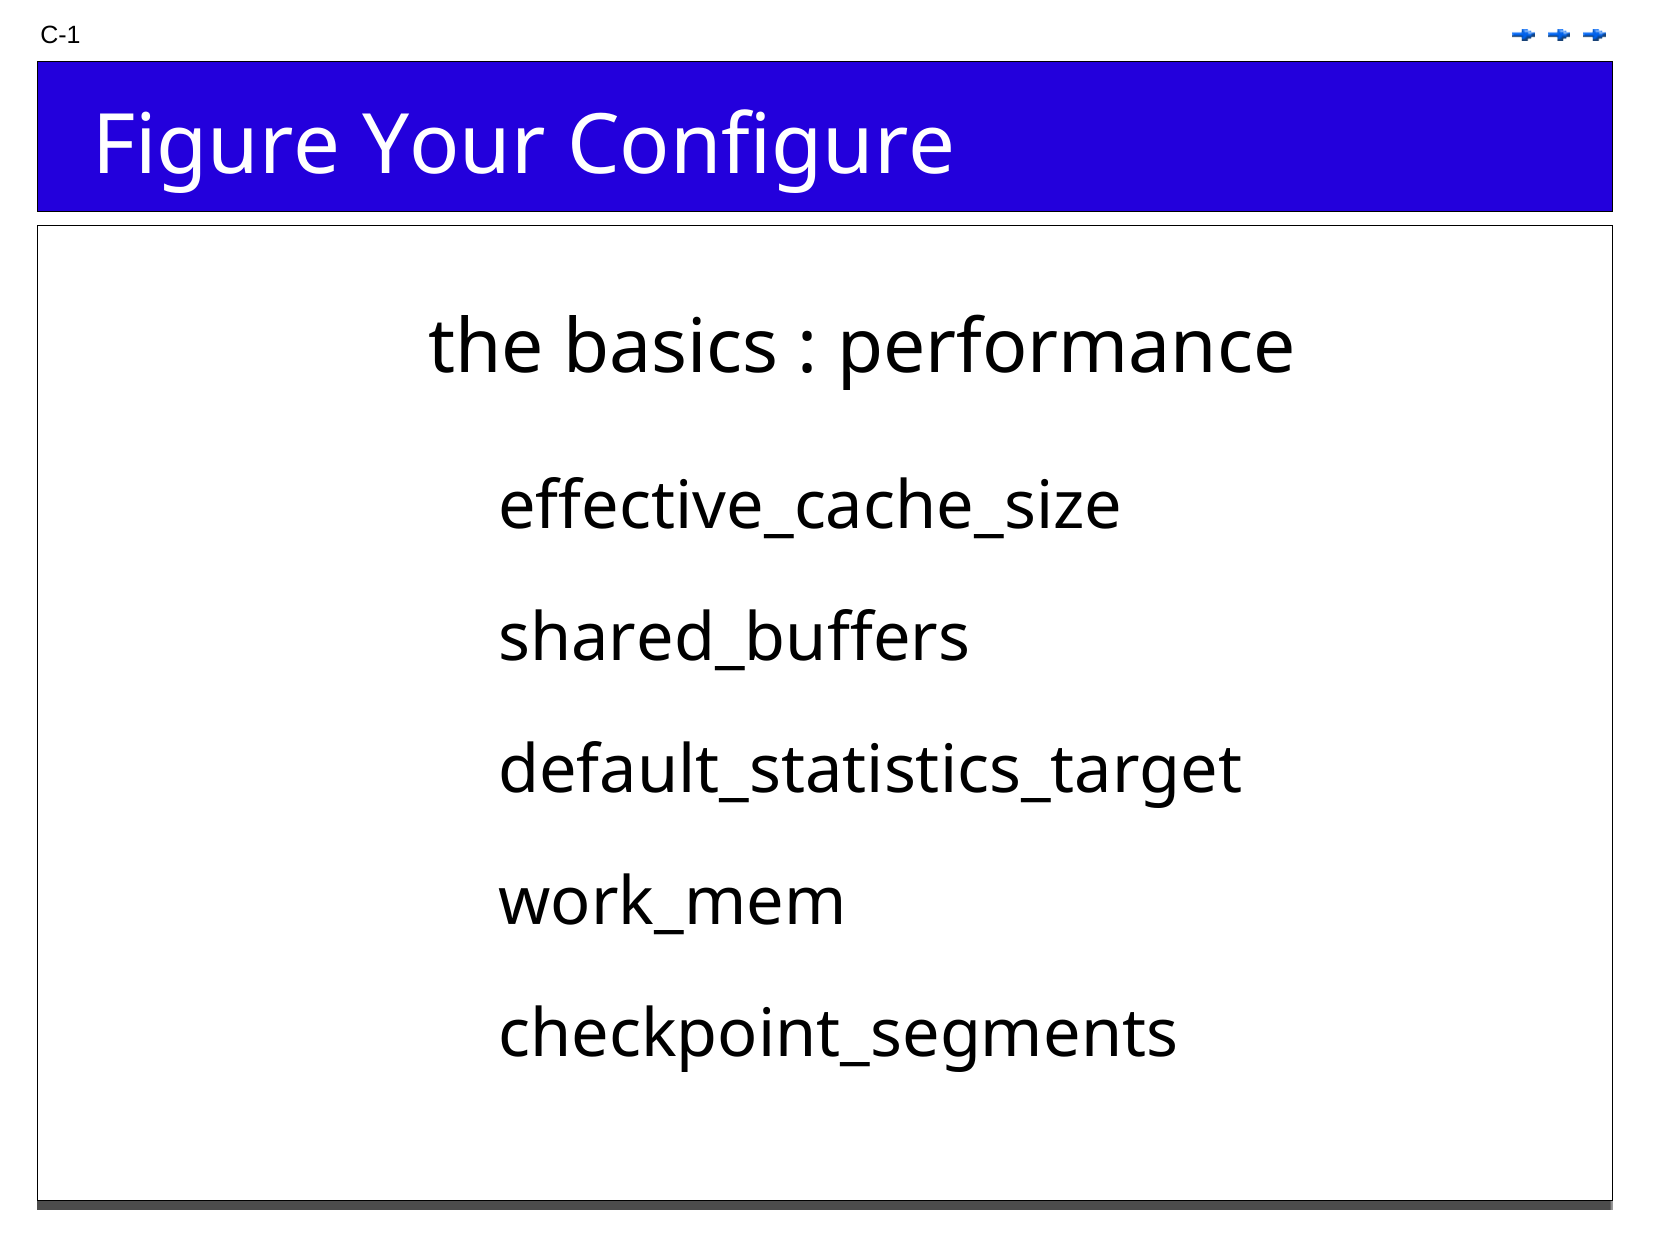

C-1
Figure Your Configure
the basics : performance
 effective_cache_size
 shared_buffers
 default_statistics_target
 work_mem
 checkpoint_segments